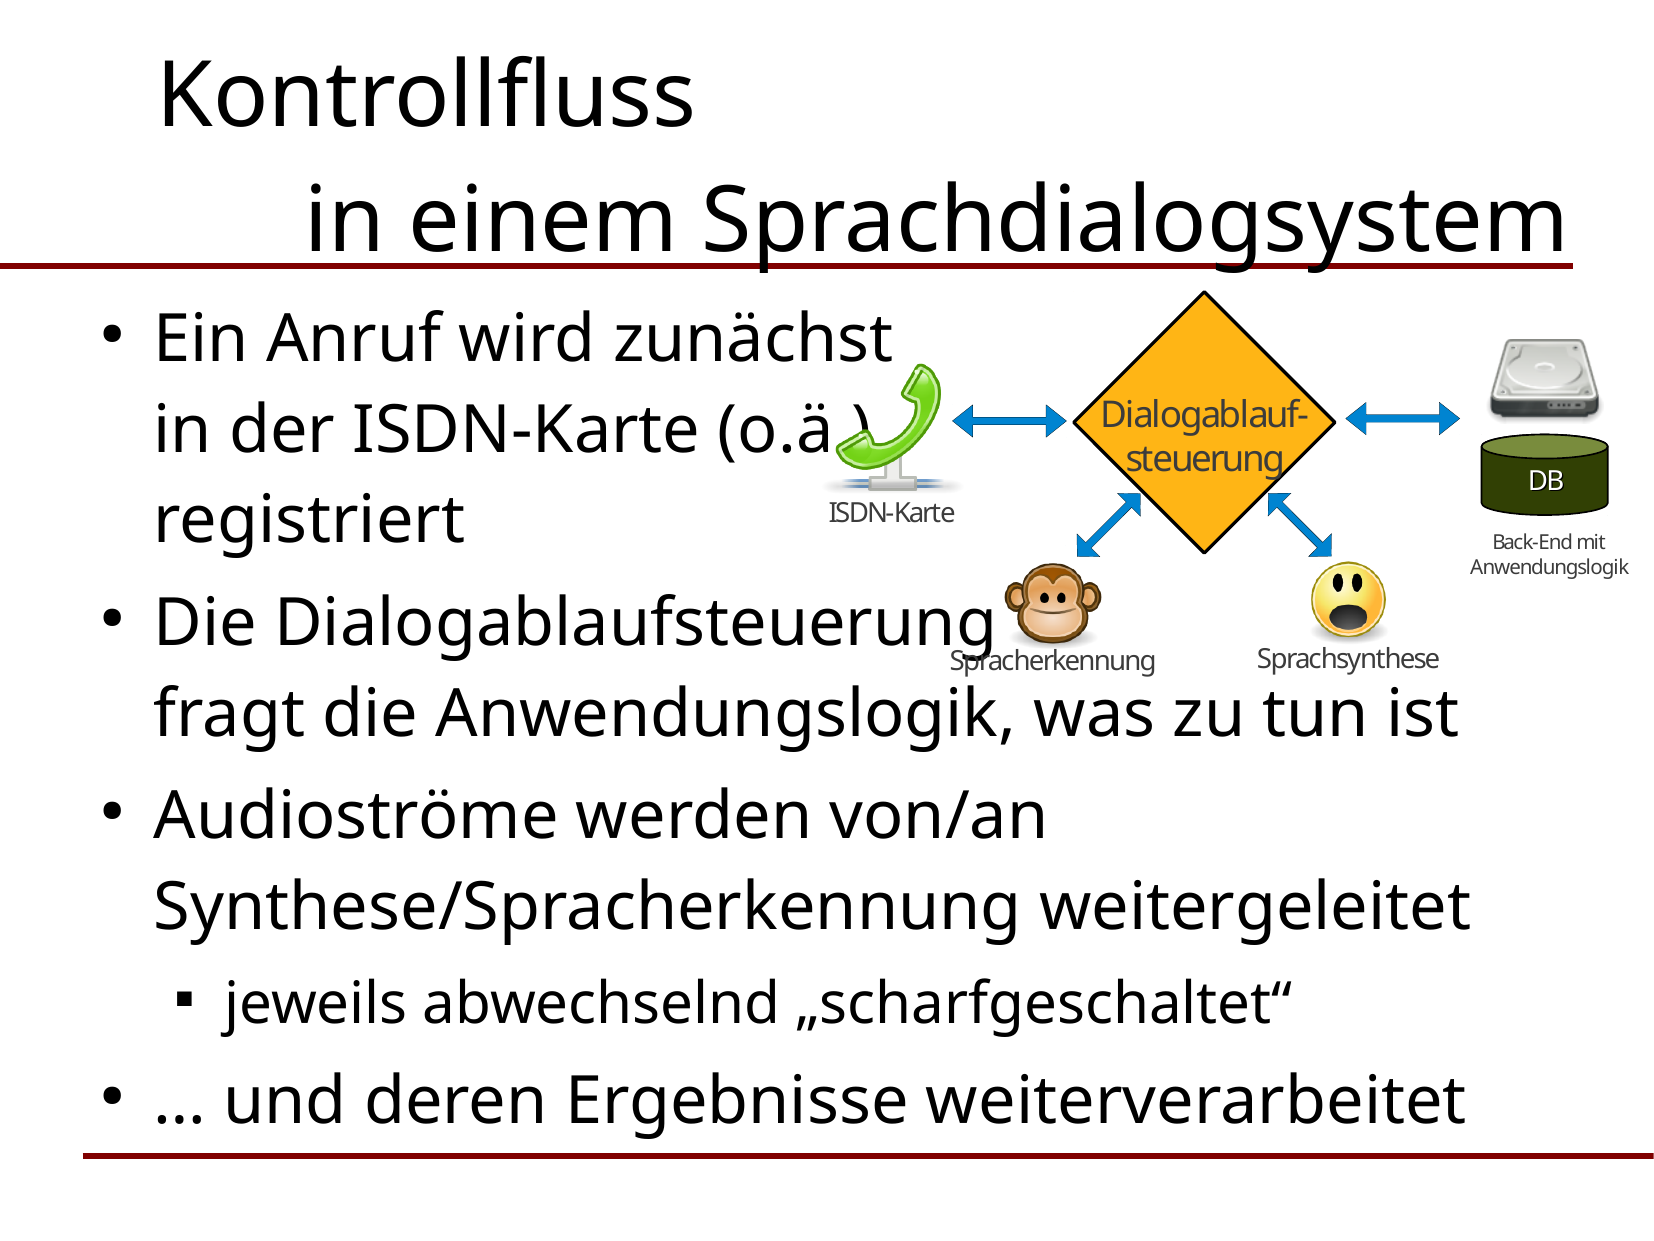

# Kontrollfluss in einem Sprachdialogsystem
Ein Anruf wird zunächst
in der ISDN-Karte (o.ä.)
registriert
Die Dialogablaufsteuerung
fragt die Anwendungslogik, was zu tun ist
Audioströme werden von/an Synthese/Spracherkennung weitergeleitet
jeweils abwechselnd „scharfgeschaltet“
… und deren Ergebnisse weiterverarbeitet